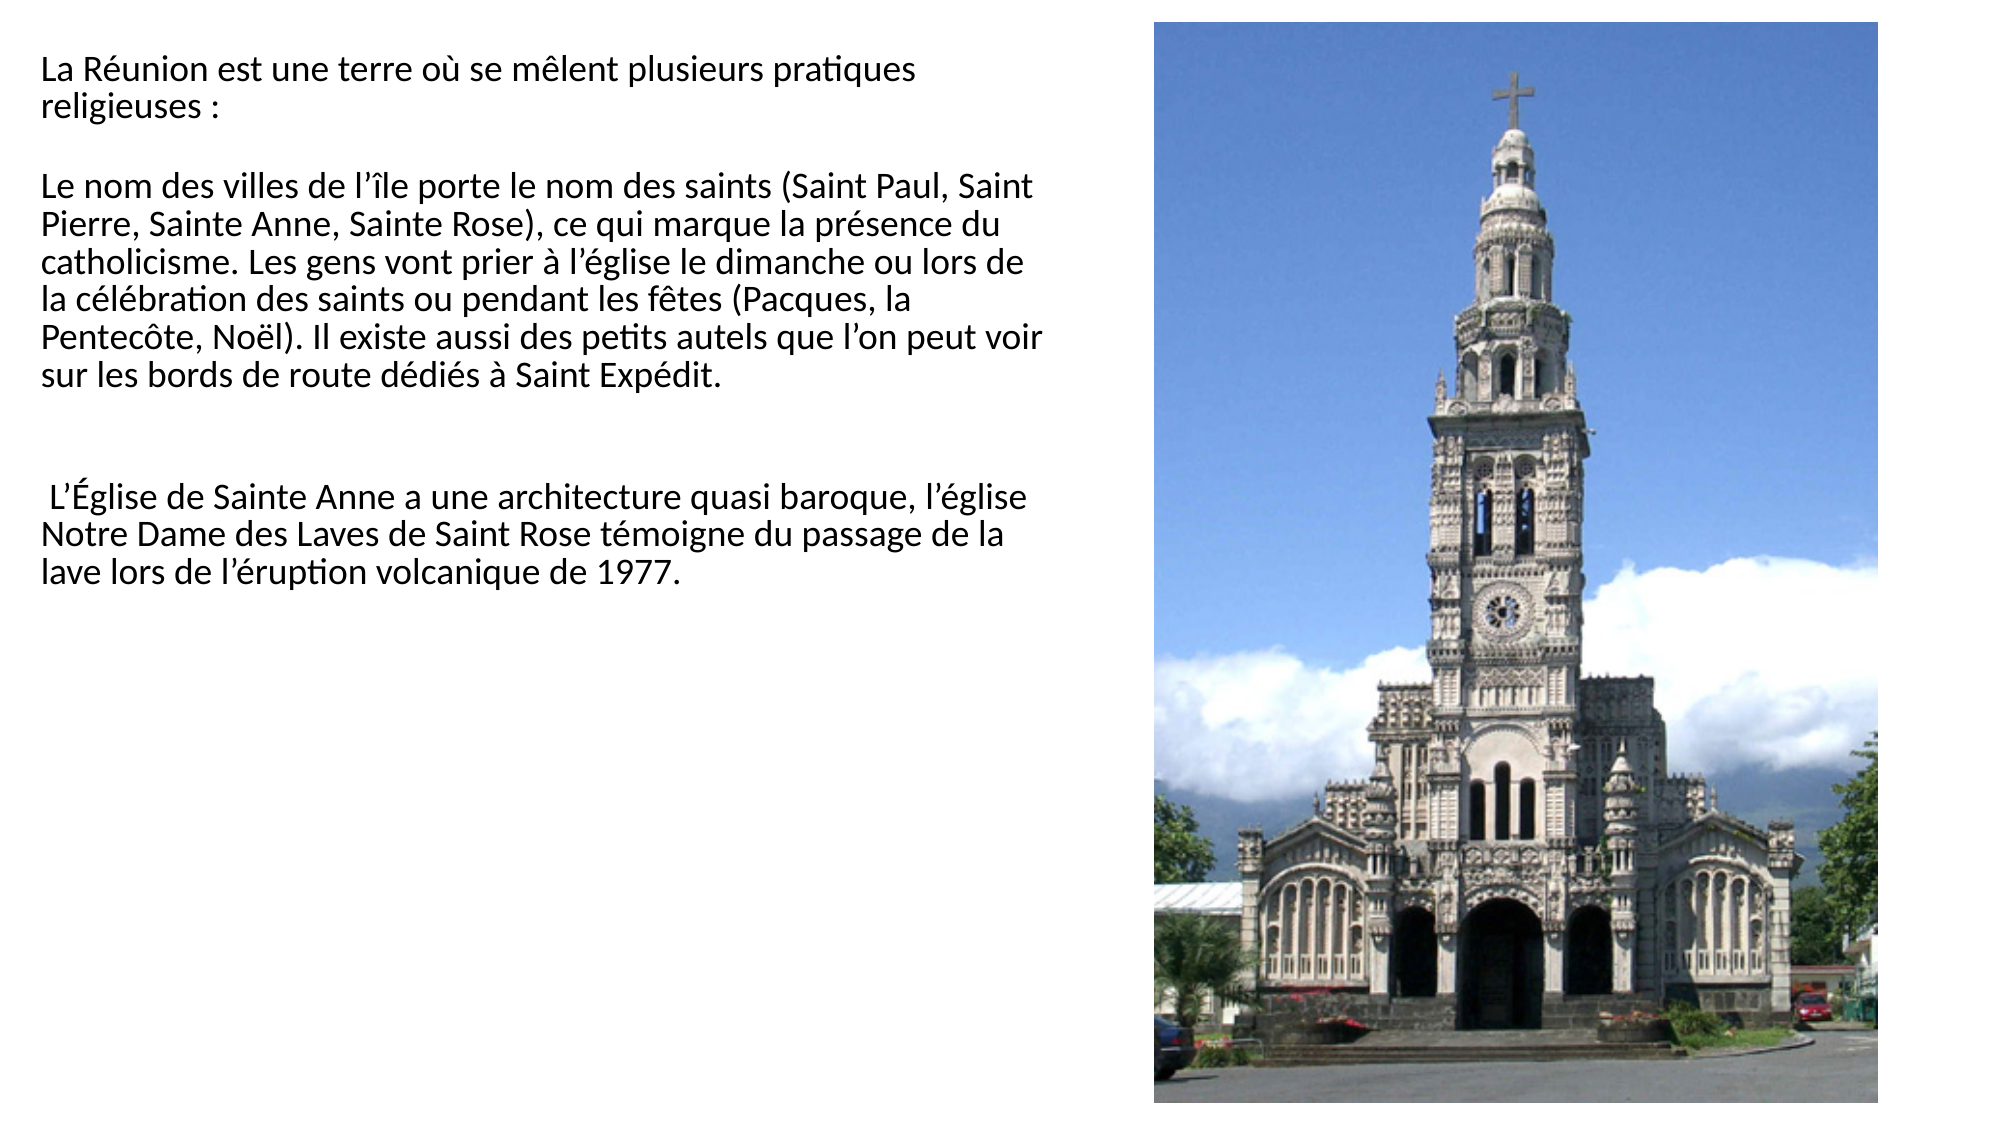

La Réunion est une terre où se mêlent plusieurs pratiques religieuses :
Le nom des villes de l’île porte le nom des saints (Saint Paul, Saint Pierre, Sainte Anne, Sainte Rose), ce qui marque la présence du catholicisme. Les gens vont prier à l’église le dimanche ou lors de la célébration des saints ou pendant les fêtes (Pacques, la Pentecôte, Noël). Il existe aussi des petits autels que l’on peut voir sur les bords de route dédiés à Saint Expédit.
 L’Église de Sainte Anne a une architecture quasi baroque, l’église Notre Dame des Laves de Saint Rose témoigne du passage de la lave lors de l’éruption volcanique de 1977.